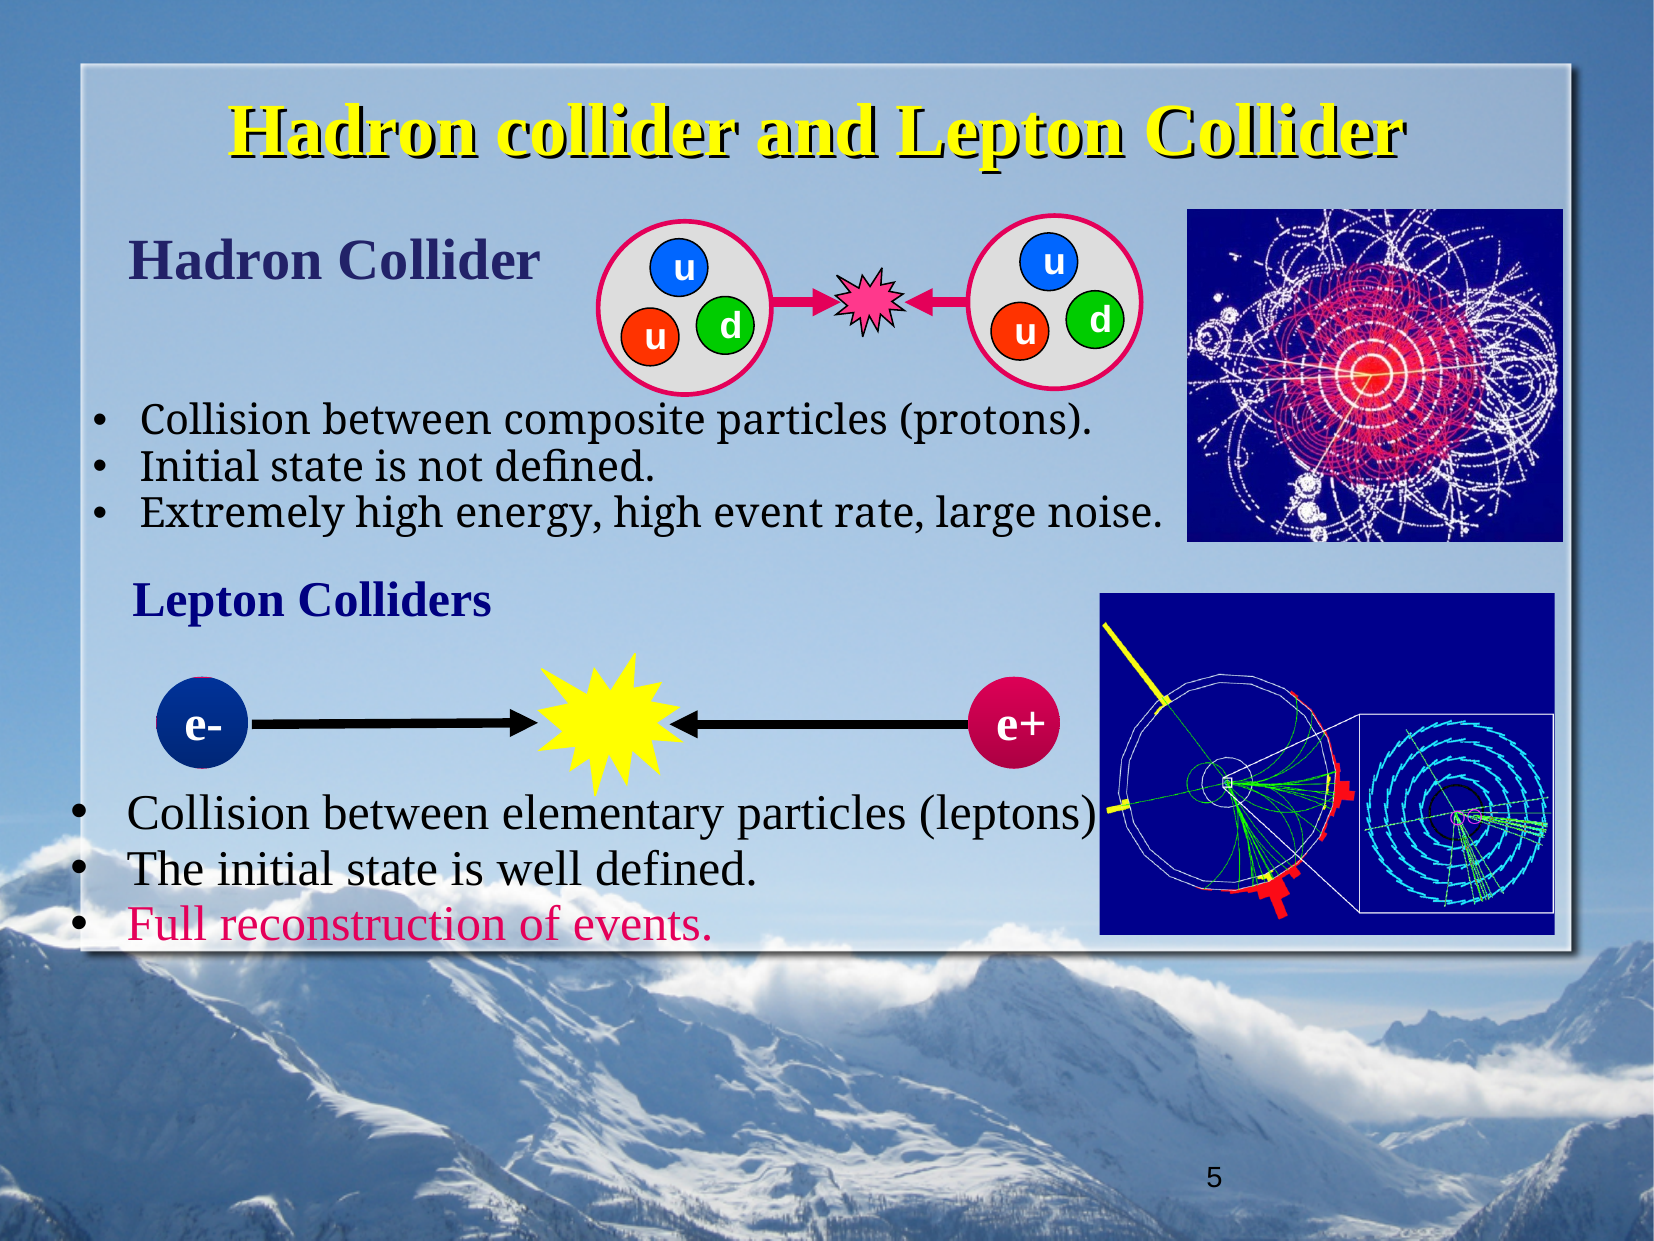

Hadron collider and Lepton Collider
u
d
u
u
d
u
Hadron Collider
Collision between composite particles (protons).
Initial state is not defined.
Extremely high energy, high event rate, large noise.
Lepton Colliders
e-
e+
Collision between elementary particles (leptons).
The initial state is well defined.
Full reconstruction of events.